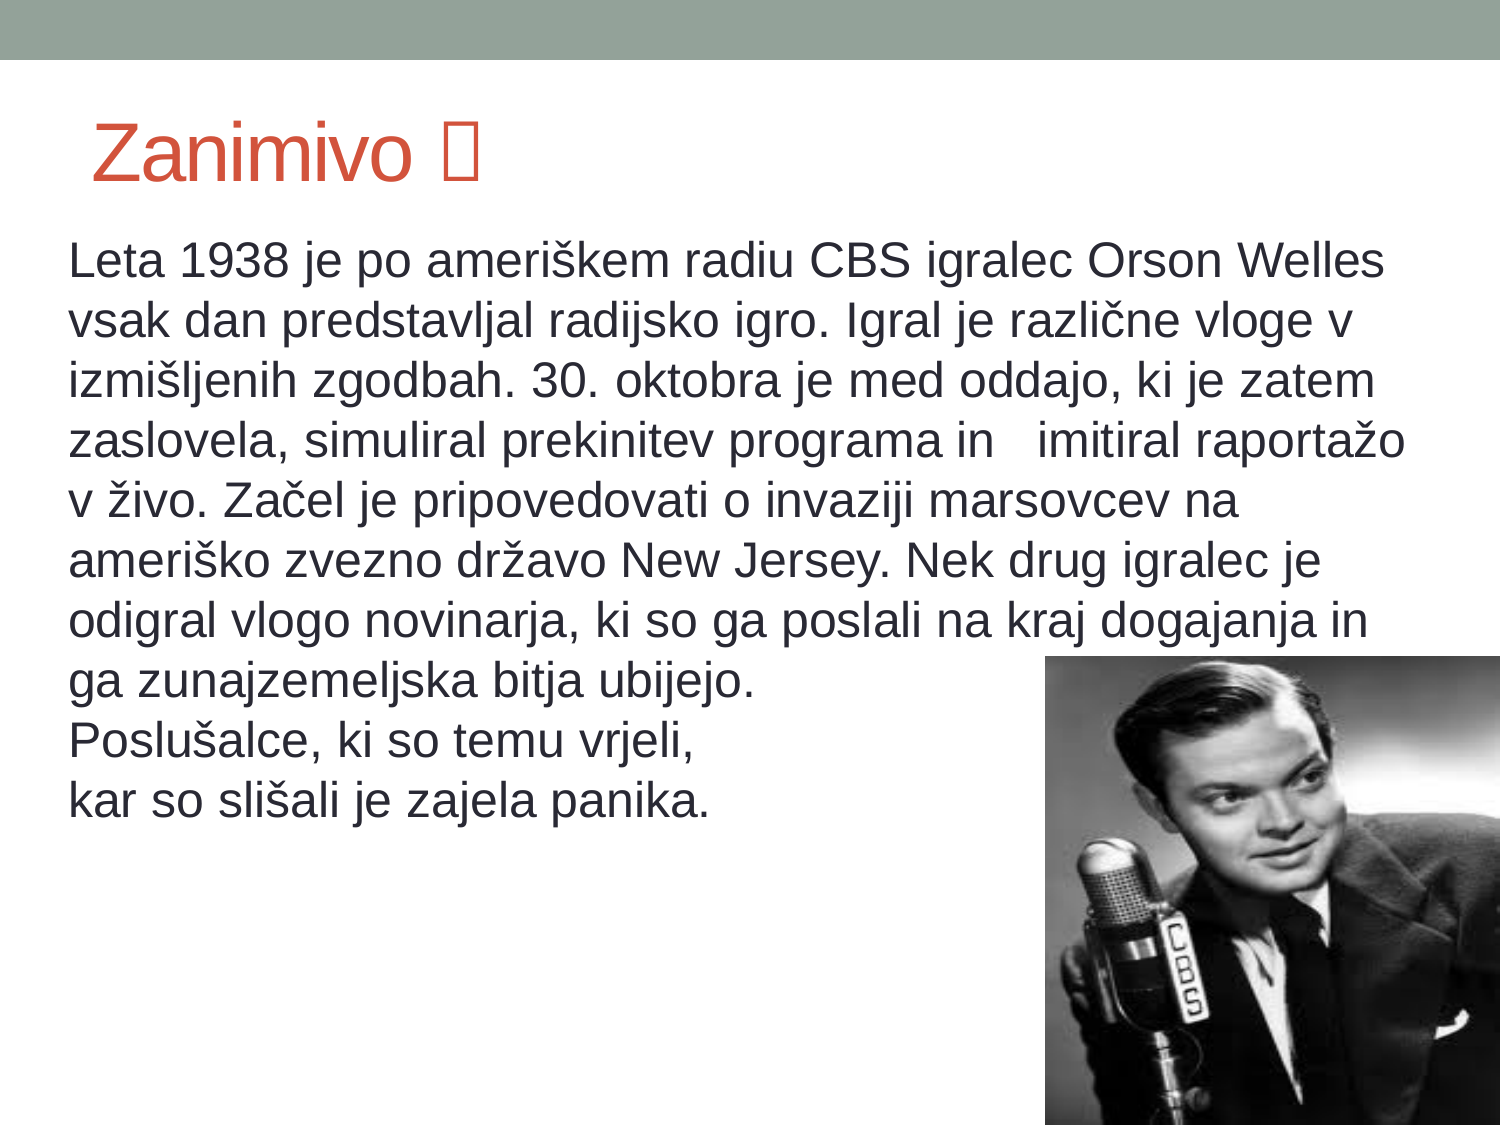

# Zanimivo 
Leta 1938 je po ameriškem radiu CBS igralec Orson Welles vsak dan predstavljal radijsko igro. Igral je različne vloge v izmišljenih zgodbah. 30. oktobra je med oddajo, ki je zatem zaslovela, simuliral prekinitev programa in imitiral raportažo v živo. Začel je pripovedovati o invaziji marsovcev na ameriško zvezno državo New Jersey. Nek drug igralec je odigral vlogo novinarja, ki so ga poslali na kraj dogajanja in ga zunajzemeljska bitja ubijejo. Poslušalce, ki so temu vrjeli, kar so slišali je zajela panika.